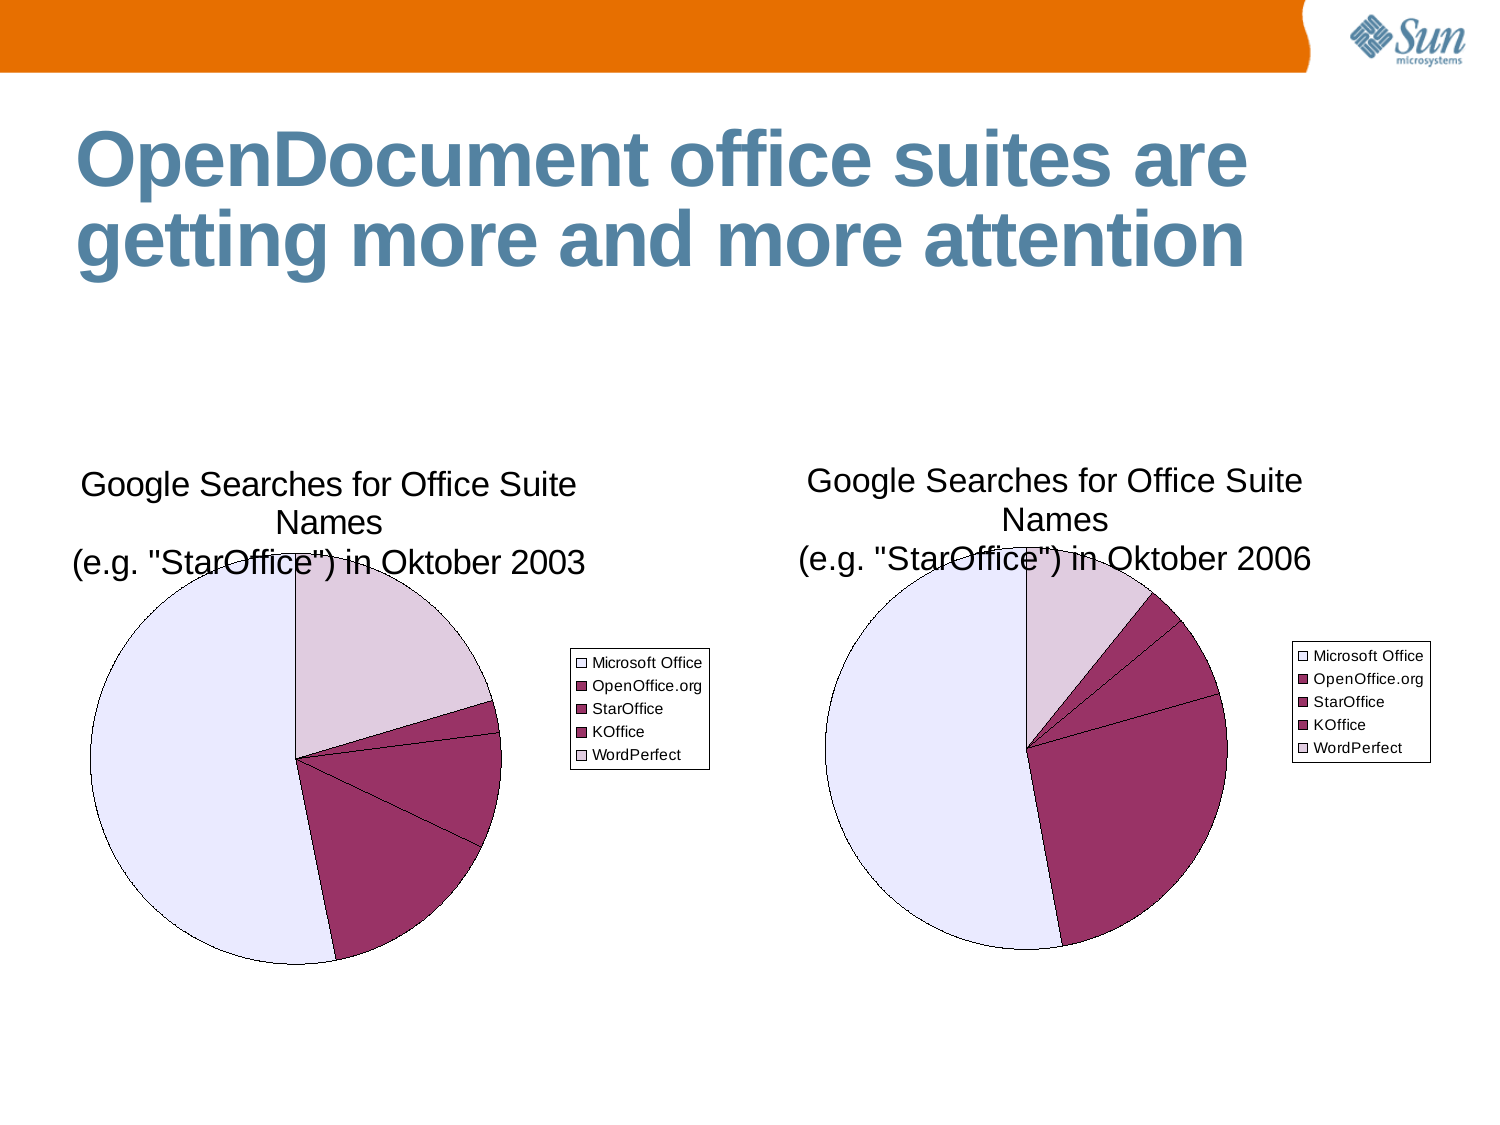

# OpenDocument office suites are getting more and more attention
### Chart: Google Searches for Office Suite Names
(e.g. "StarOffice") in Oktober 2006
| Category | 2006 |
|---|---|
| Microsoft Office | 36100000.0 |
| OpenOffice.org | 18100000.0 |
| StarOffice | 4500000.0 |
| KOffice | 2160000.0 |
| WordPerfect | 7390000.0 |
### Chart: Google Searches for Office Suite Names
(e.g. "StarOffice") in Oktober 2003
| Category | 2003 |
|---|---|
| Microsoft Office | 4560000.0 |
| OpenOffice.org | 1270000.0 |
| StarOffice | 779000.0 |
| KOffice | 220000.0 |
| WordPerfect | 1750000.0 |